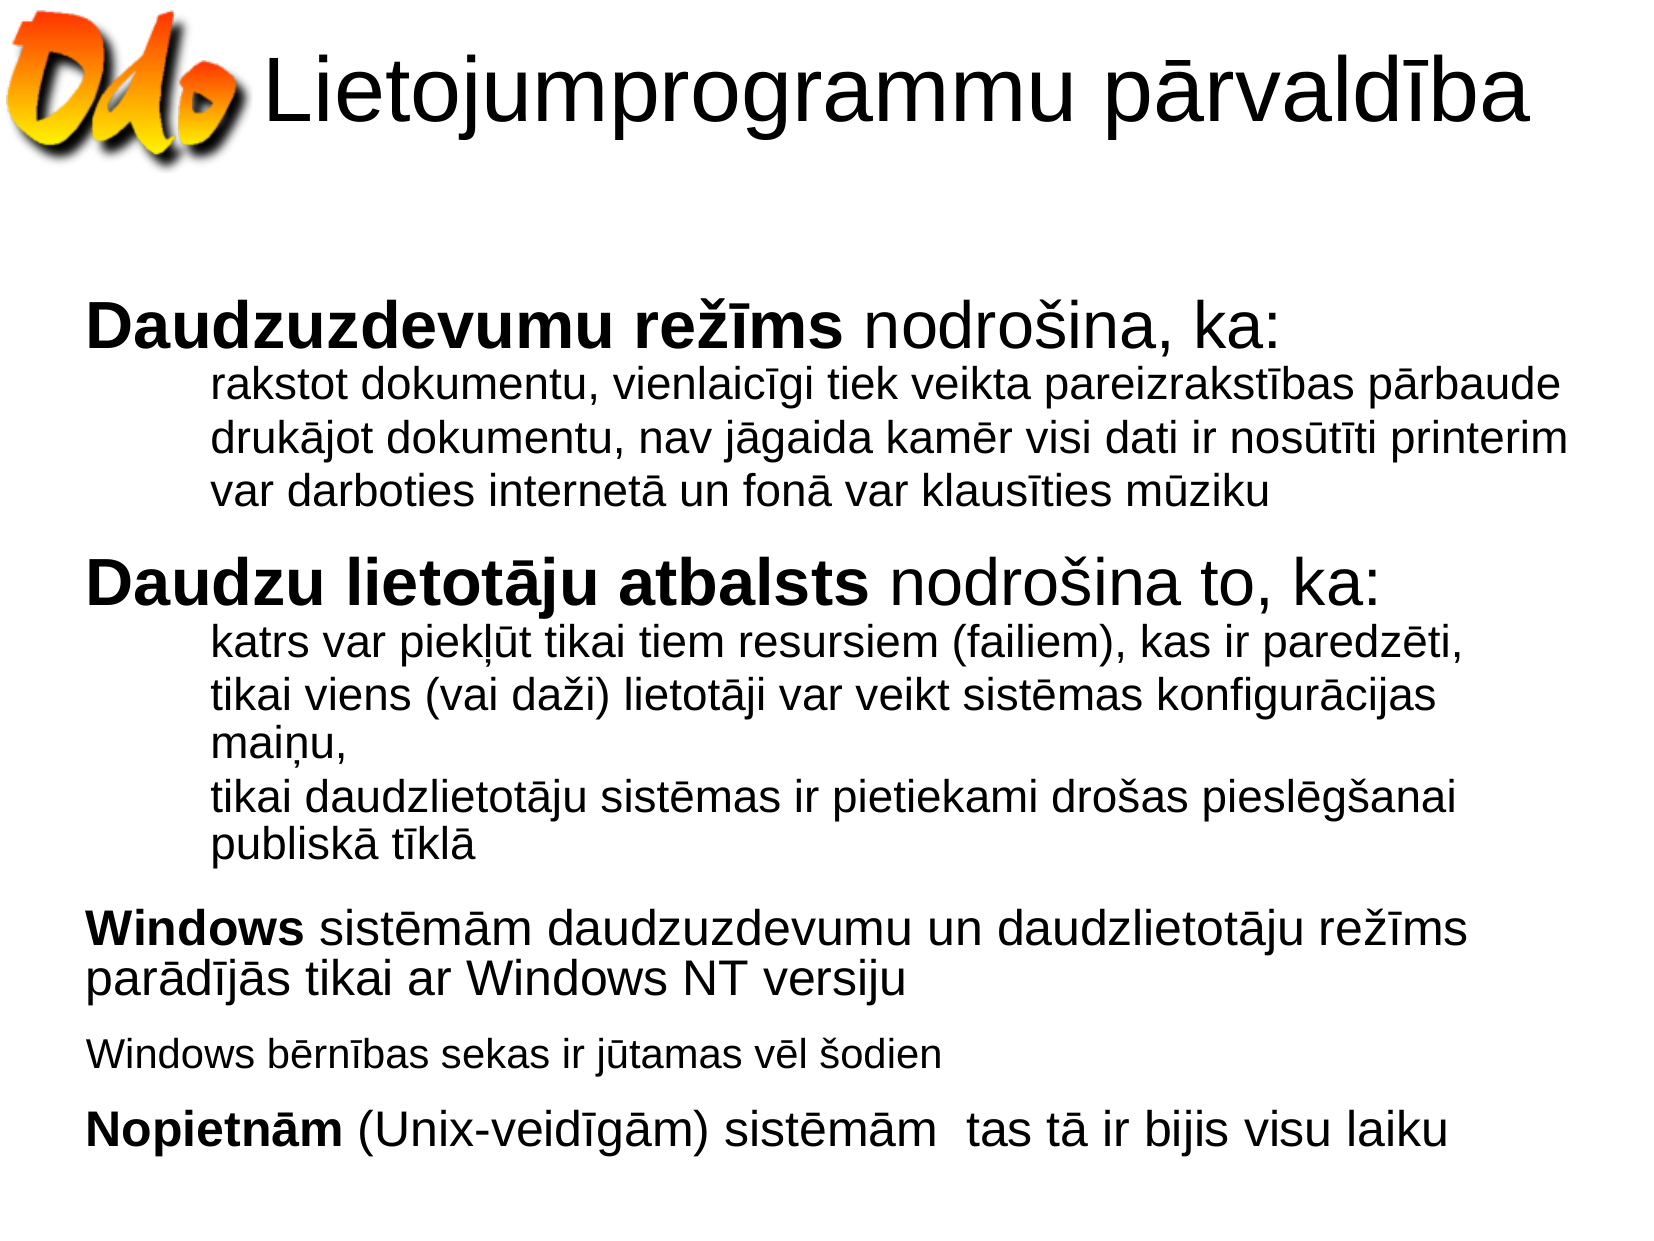

# Lietojumprogrammu pārvaldība
Daudzuzdevumu režīms nodrošina, ka:
rakstot dokumentu, vienlaicīgi tiek veikta pareizrakstības pārbaude
drukājot dokumentu, nav jāgaida kamēr visi dati ir nosūtīti printerim
var darboties internetā un fonā var klausīties mūziku
Daudzu lietotāju atbalsts nodrošina to, ka:
katrs var piekļūt tikai tiem resursiem (failiem), kas ir paredzēti,
tikai viens (vai daži) lietotāji var veikt sistēmas konfigurācijas maiņu,
tikai daudzlietotāju sistēmas ir pietiekami drošas pieslēgšanai publiskā tīklā
Windows sistēmām daudzuzdevumu un daudzlietotāju režīms parādījās tikai ar Windows NT versiju
Windows bērnības sekas ir jūtamas vēl šodien
Nopietnām (Unix-veidīgām) sistēmām tas tā ir bijis visu laiku
Drošība un sadarbība